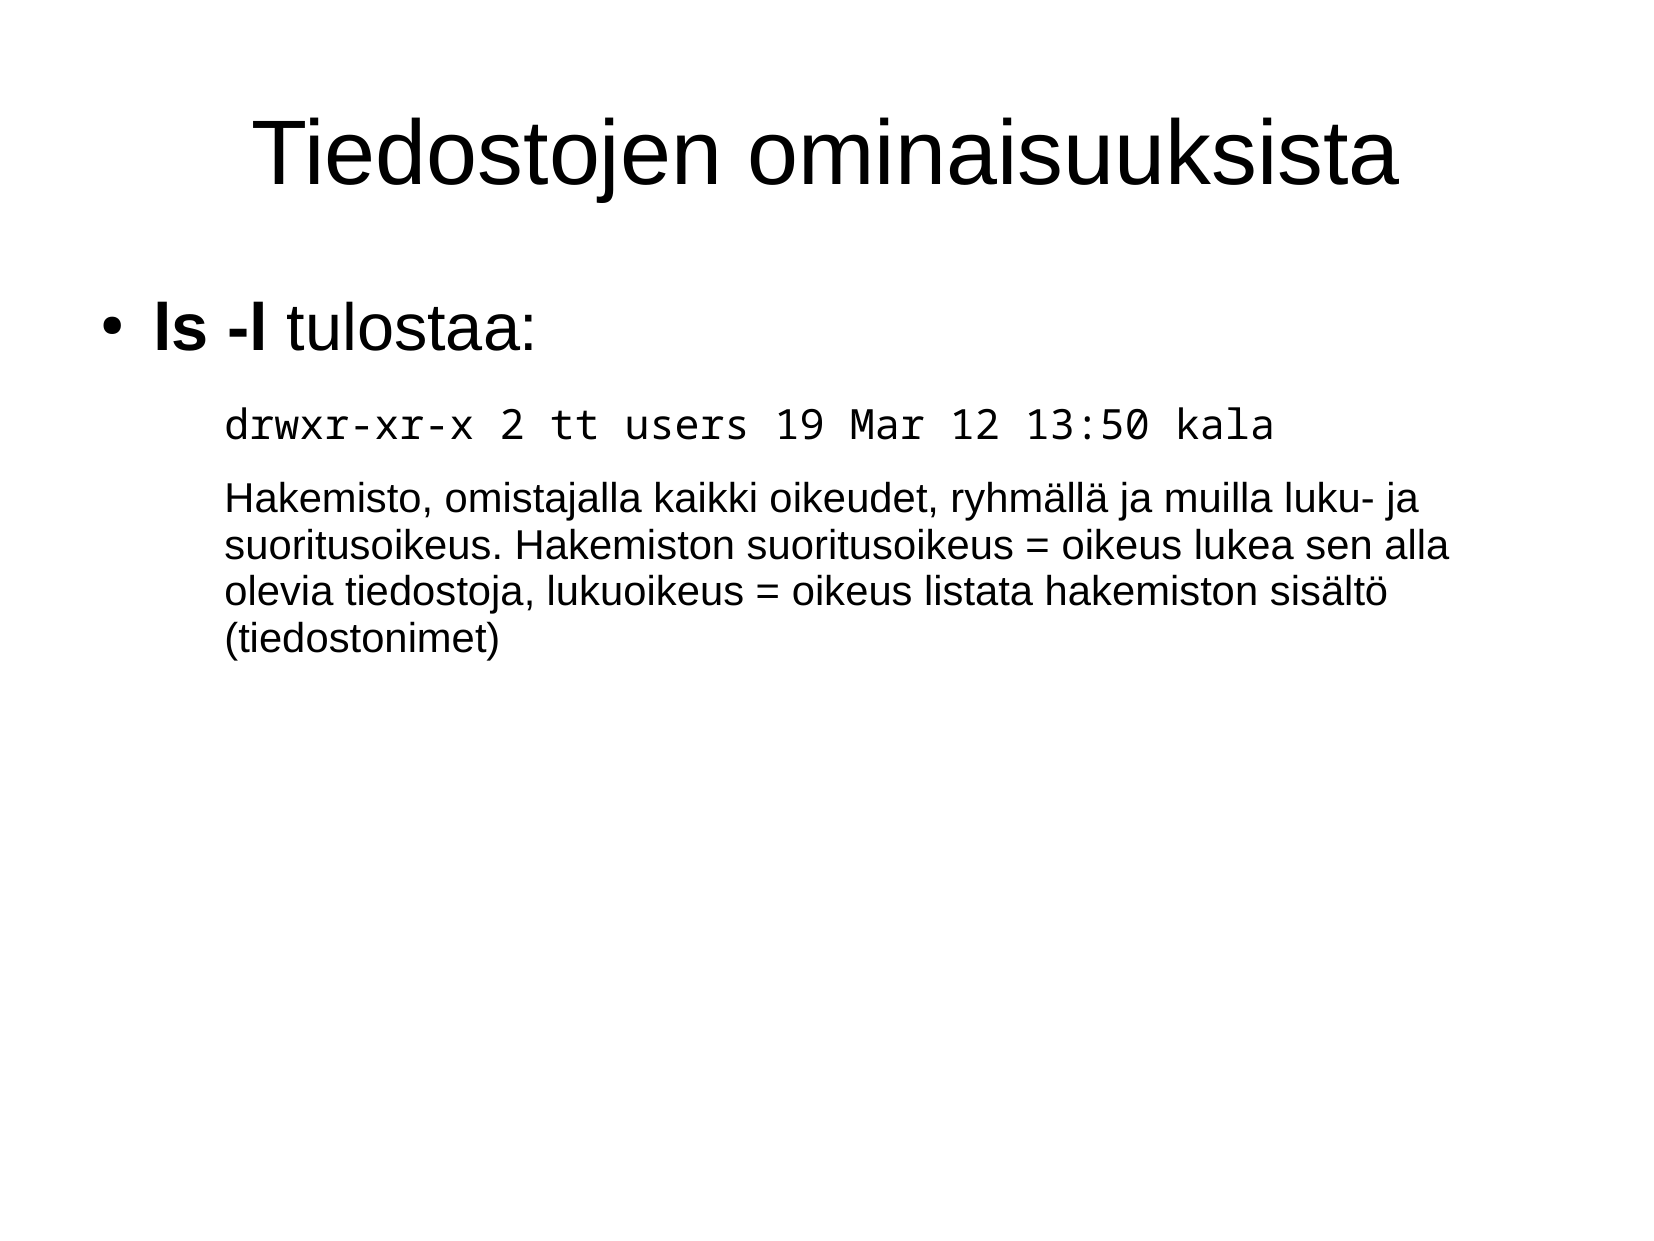

# Tiedostojen ominaisuuksista
ls -l tulostaa:
drwxr-xr-x 2 tt users 19 Mar 12 13:50 kala
Hakemisto, omistajalla kaikki oikeudet, ryhmällä ja muilla luku- ja suoritusoikeus. Hakemiston suoritusoikeus = oikeus lukea sen alla olevia tiedostoja, lukuoikeus = oikeus listata hakemiston sisältö (tiedostonimet)